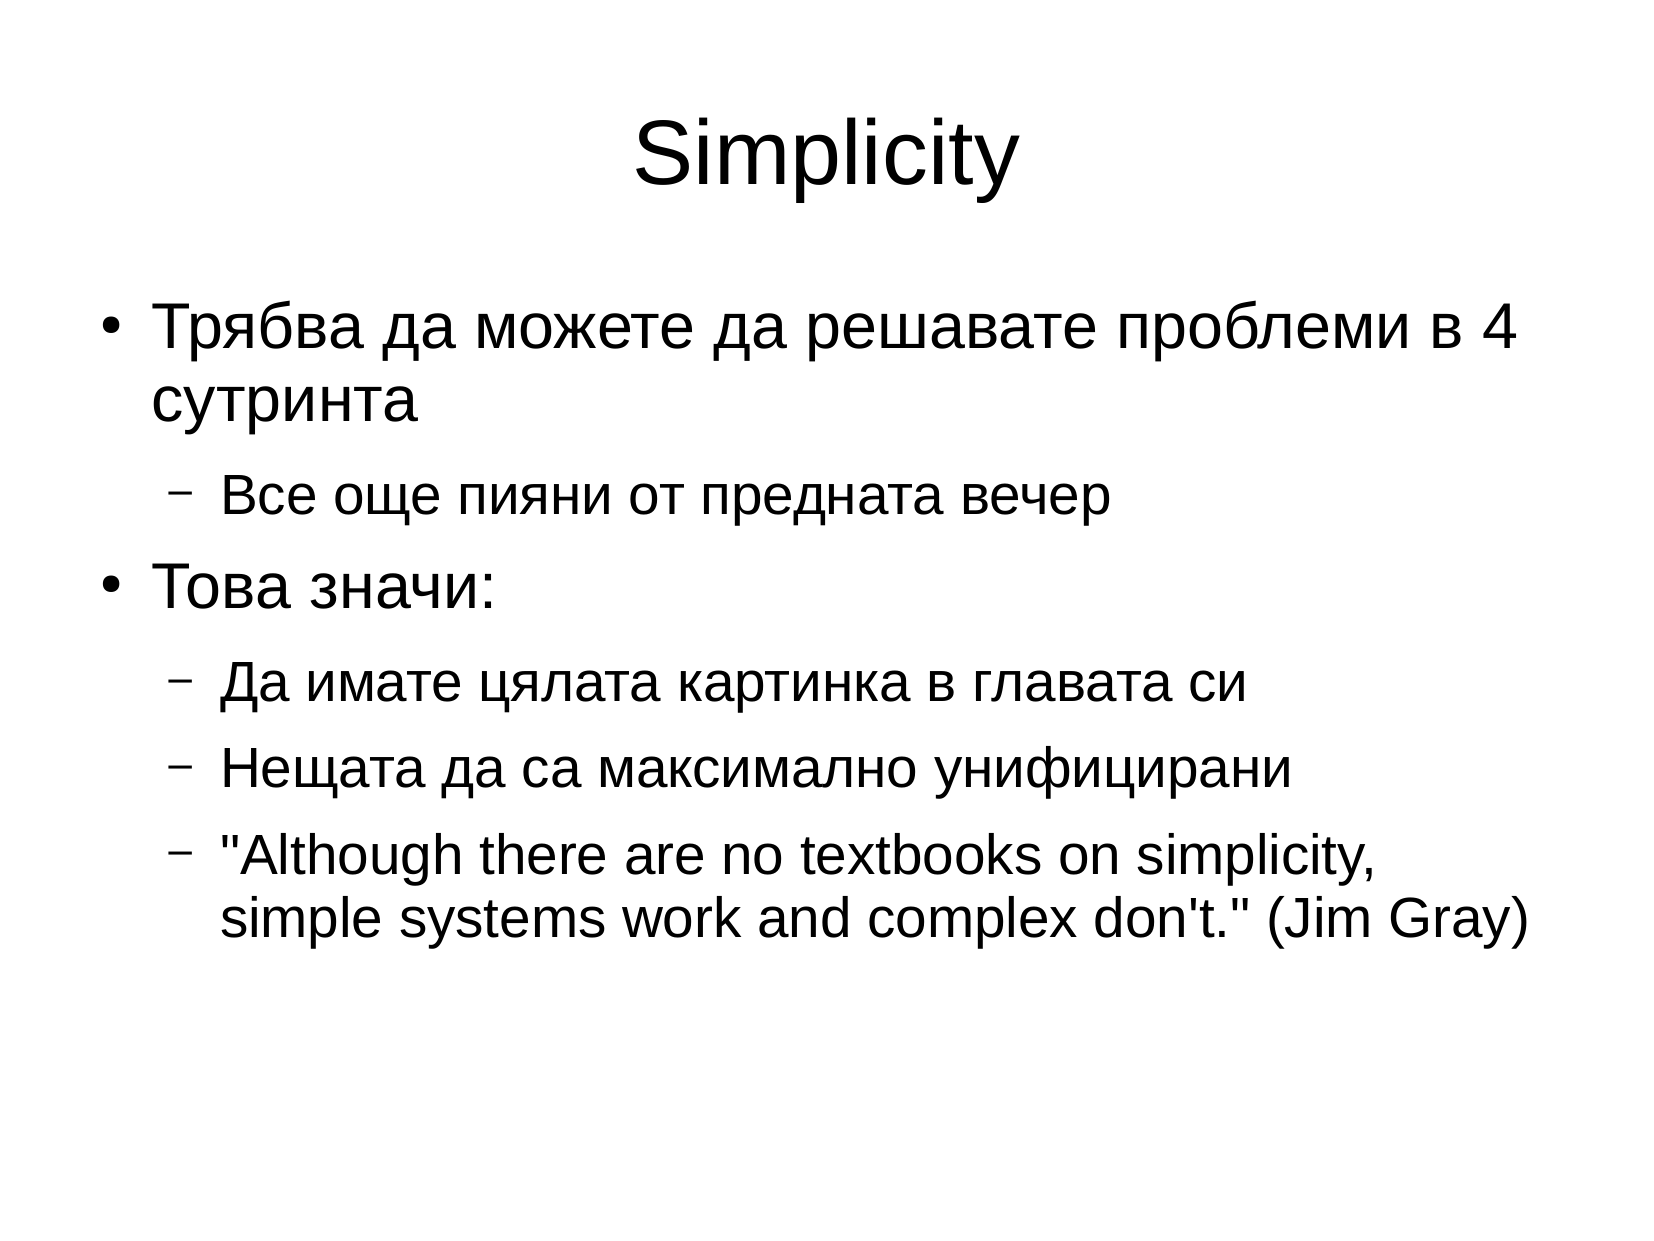

# Simplicity
Трябва да можете да решавате проблеми в 4 сутринта
Все още пияни от предната вечер
Това значи:
Да имате цялата картинка в главата си
Нещата да са максимално унифицирани
"Although there are no textbooks on simplicity, simple systems work and complex don't." (Jim Gray)